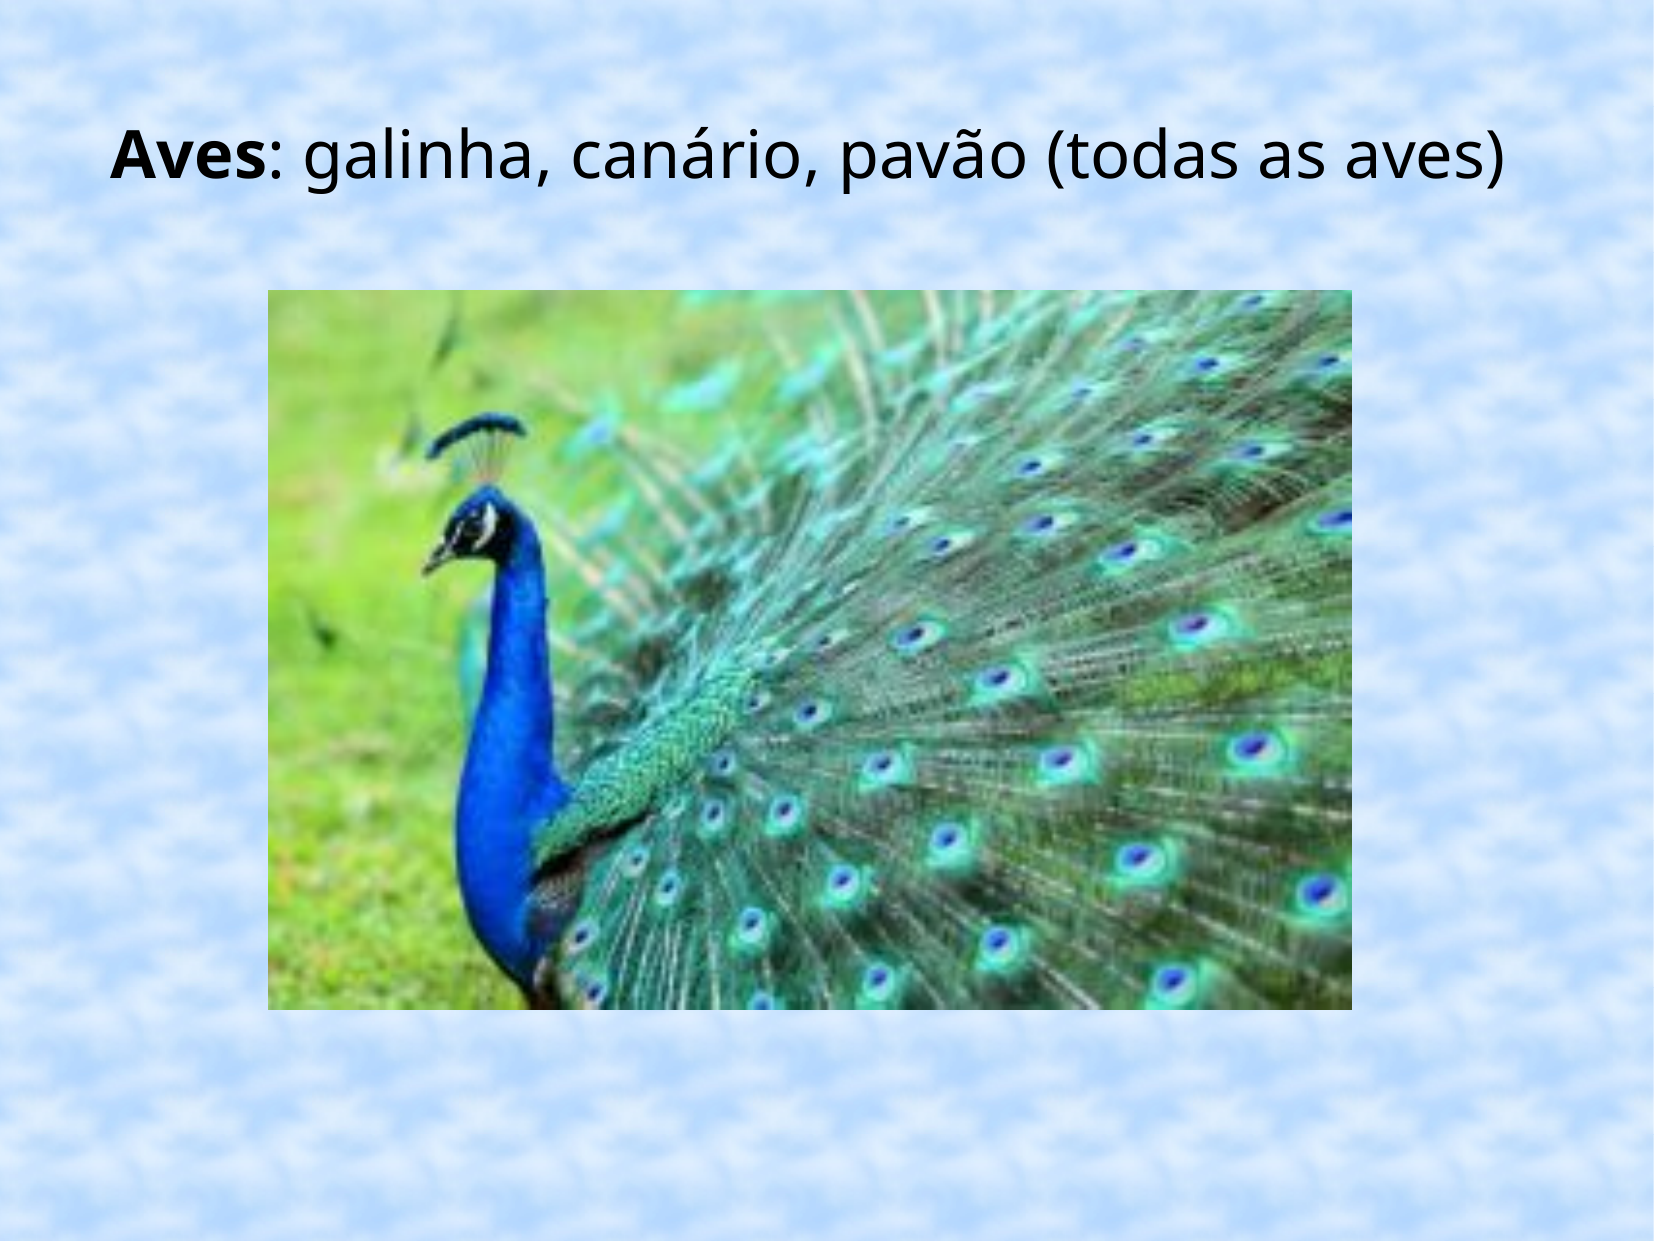

# Aves: galinha, canário, pavão (todas as aves)